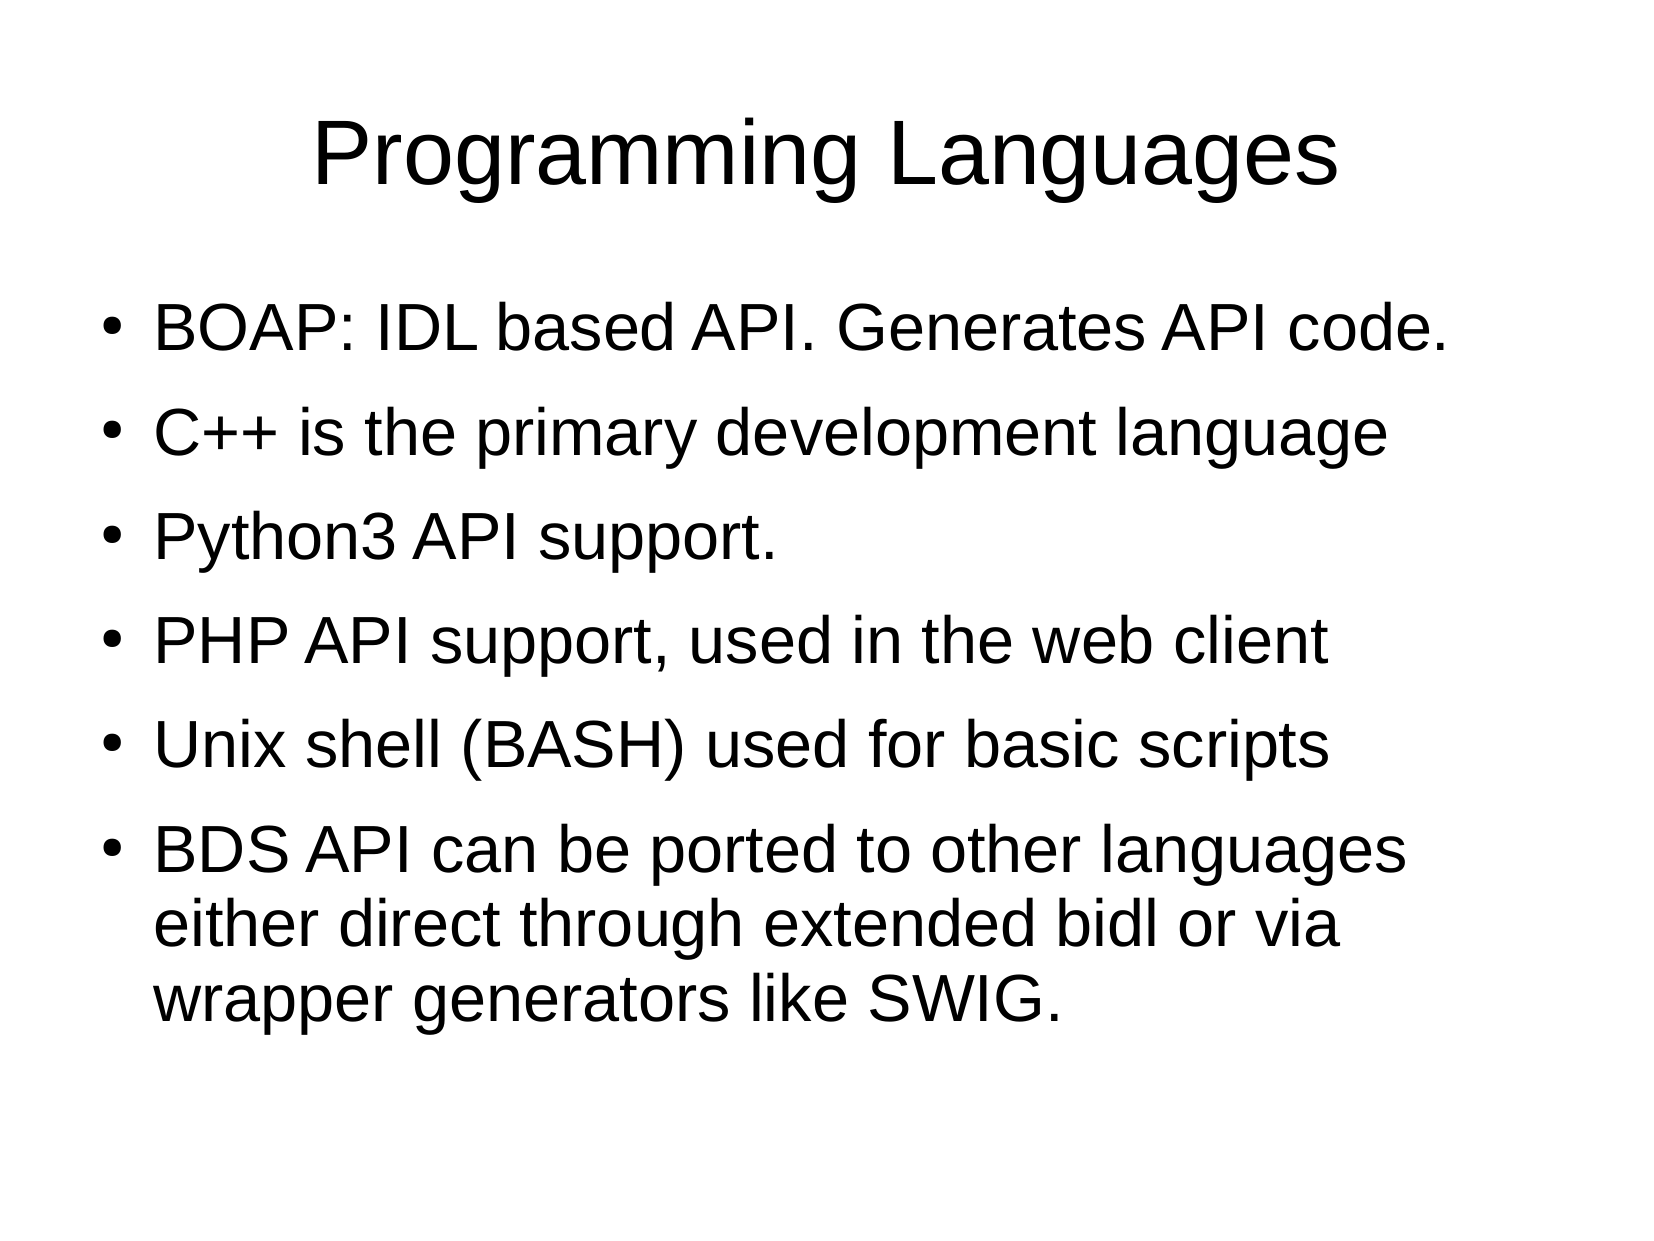

# Programming Languages
BOAP: IDL based API. Generates API code.
C++ is the primary development language
Python3 API support.
PHP API support, used in the web client
Unix shell (BASH) used for basic scripts
BDS API can be ported to other languages either direct through extended bidl or via wrapper generators like SWIG.